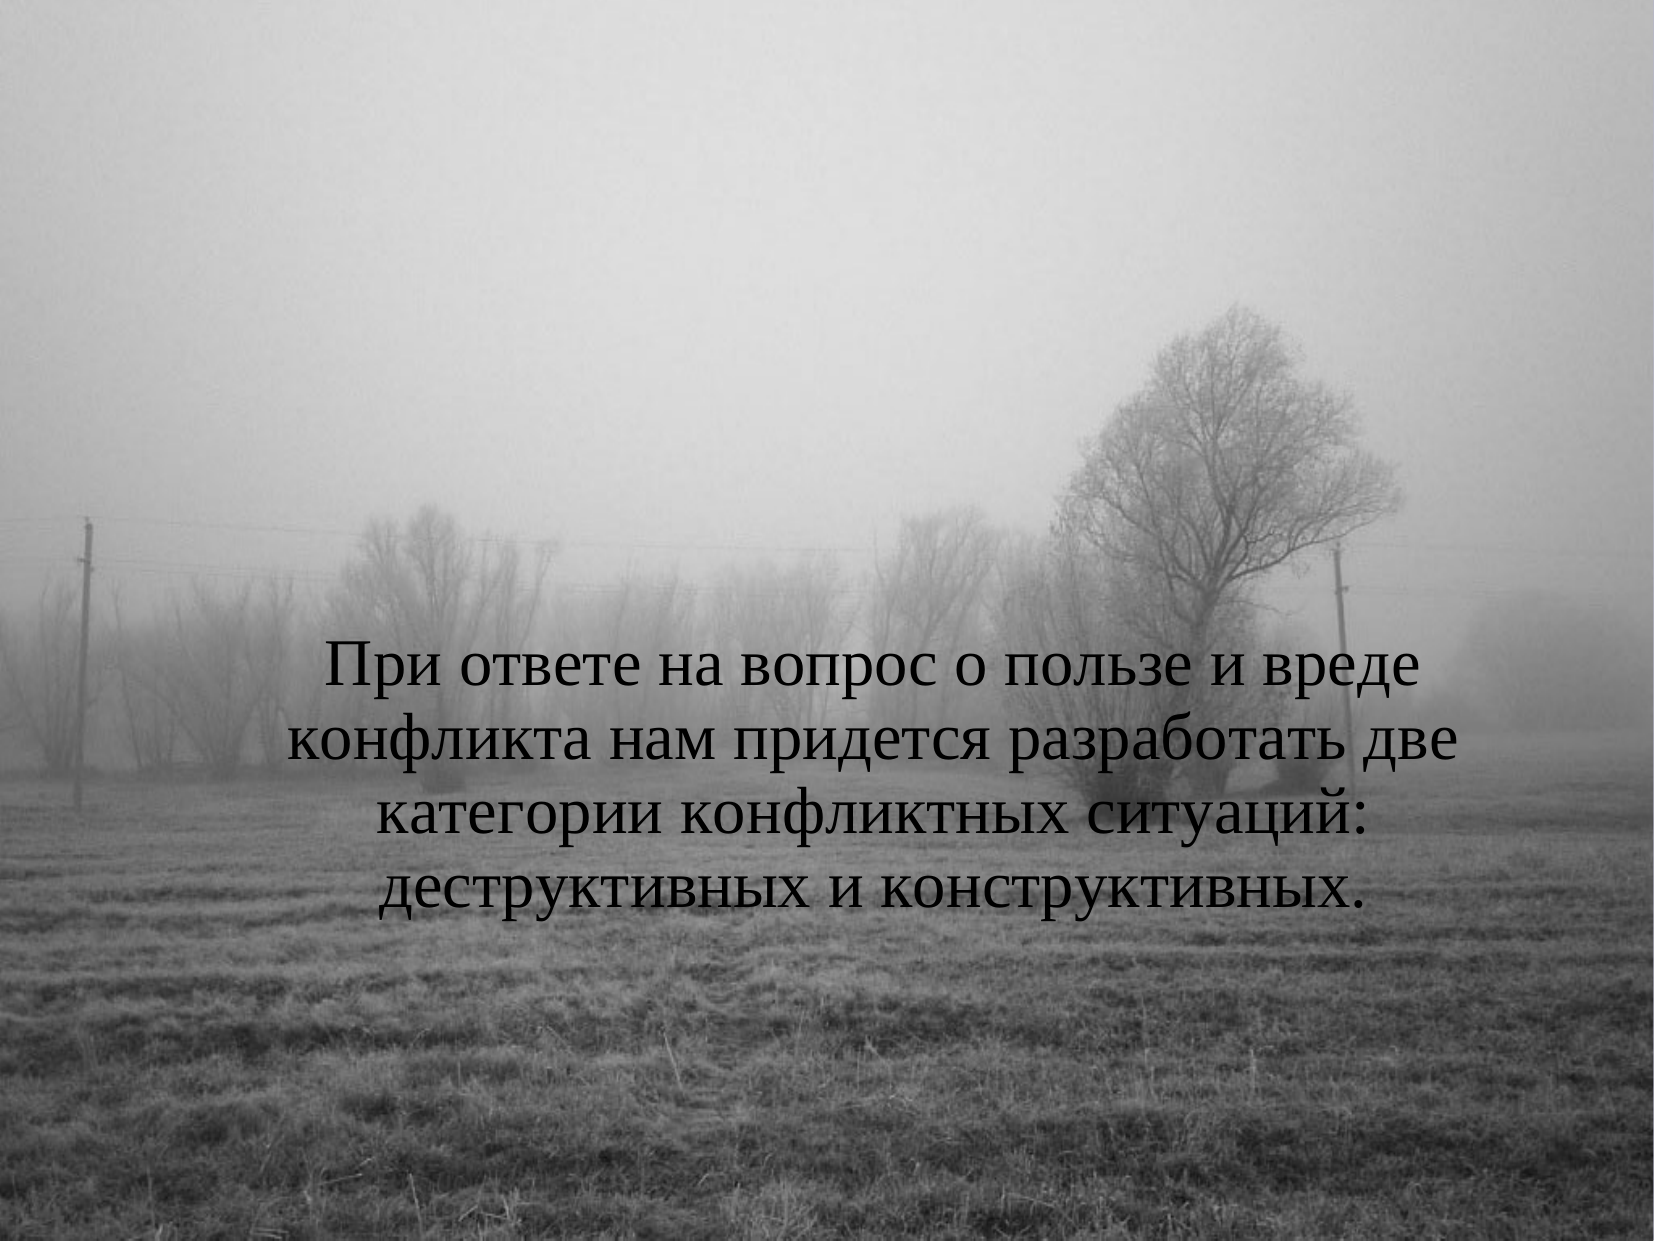

# При ответе на вопрос о пользе и вреде конфликта нам придется разработать две категории конфликтных ситуаций: деструктивных и конструктивных.